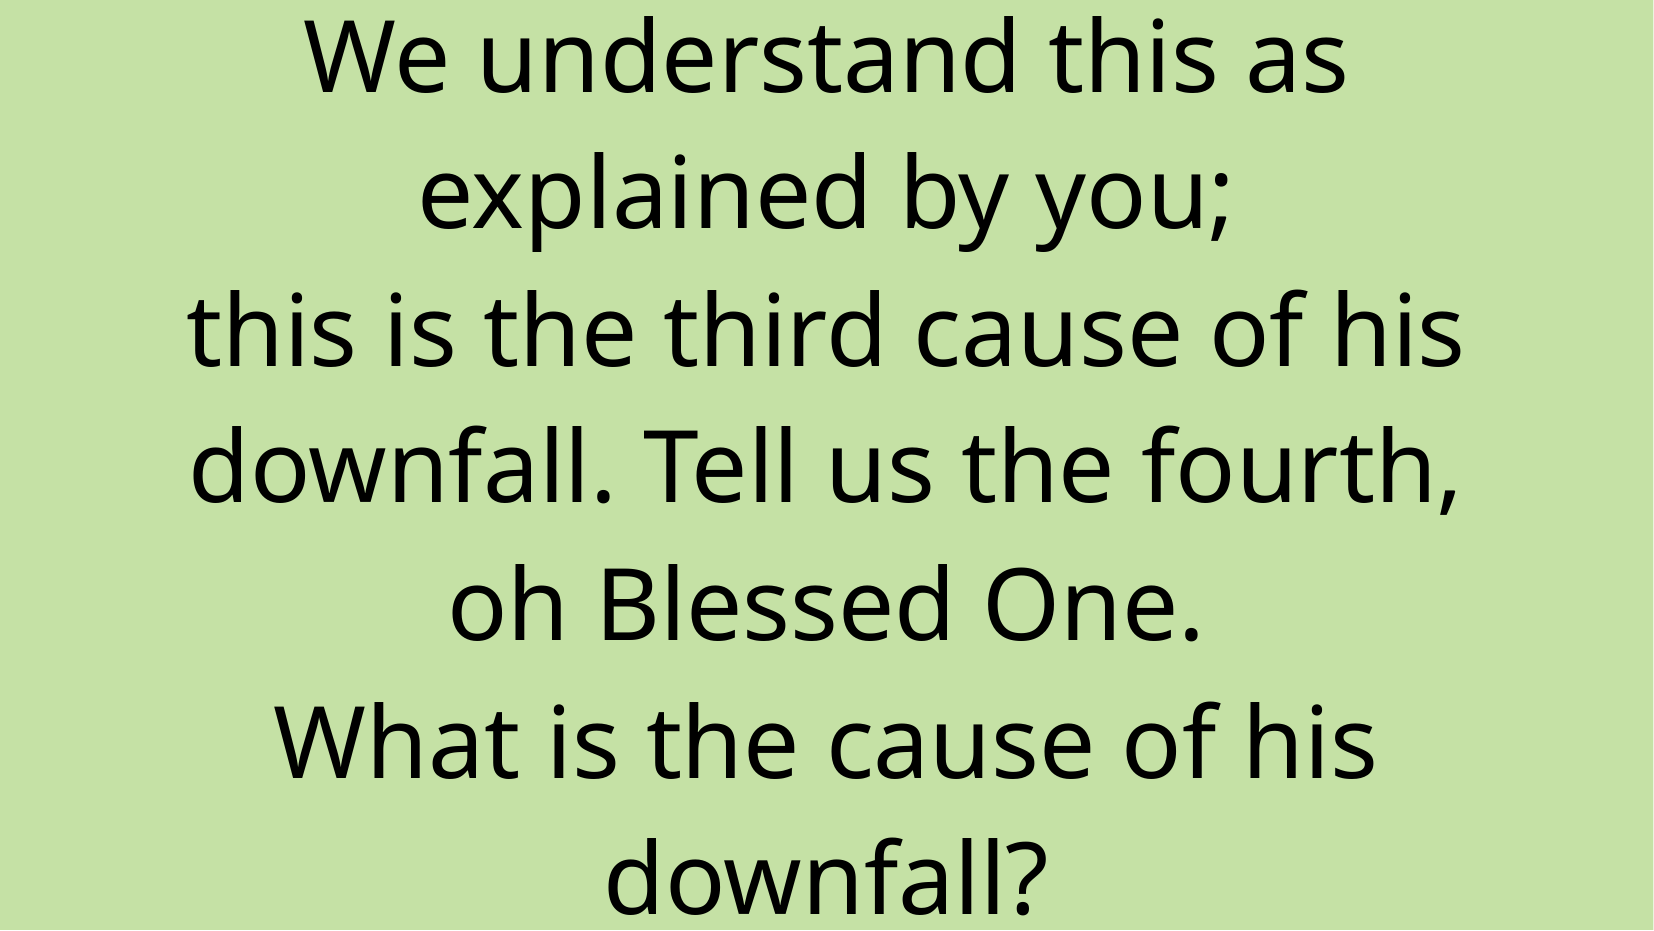

# We understand this as explained by you;
this is the third cause of his downfall. Tell us the fourth,
oh Blessed One.
What is the cause of his downfall?